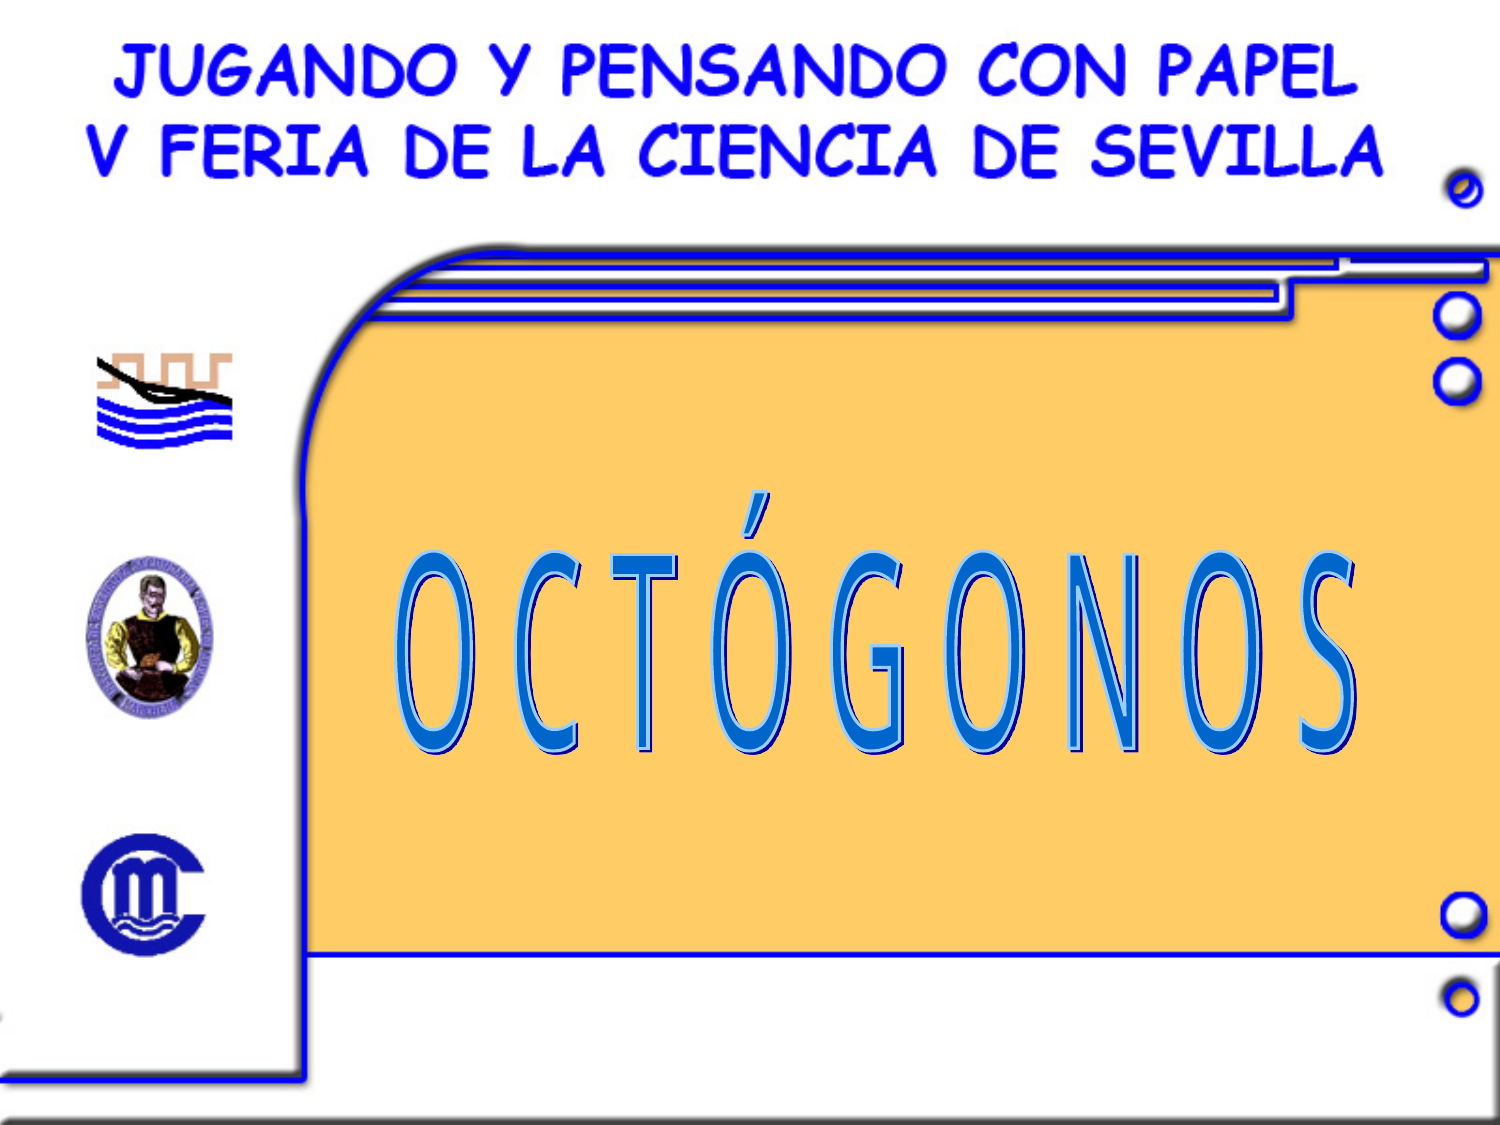

O C T Ó G O N O S